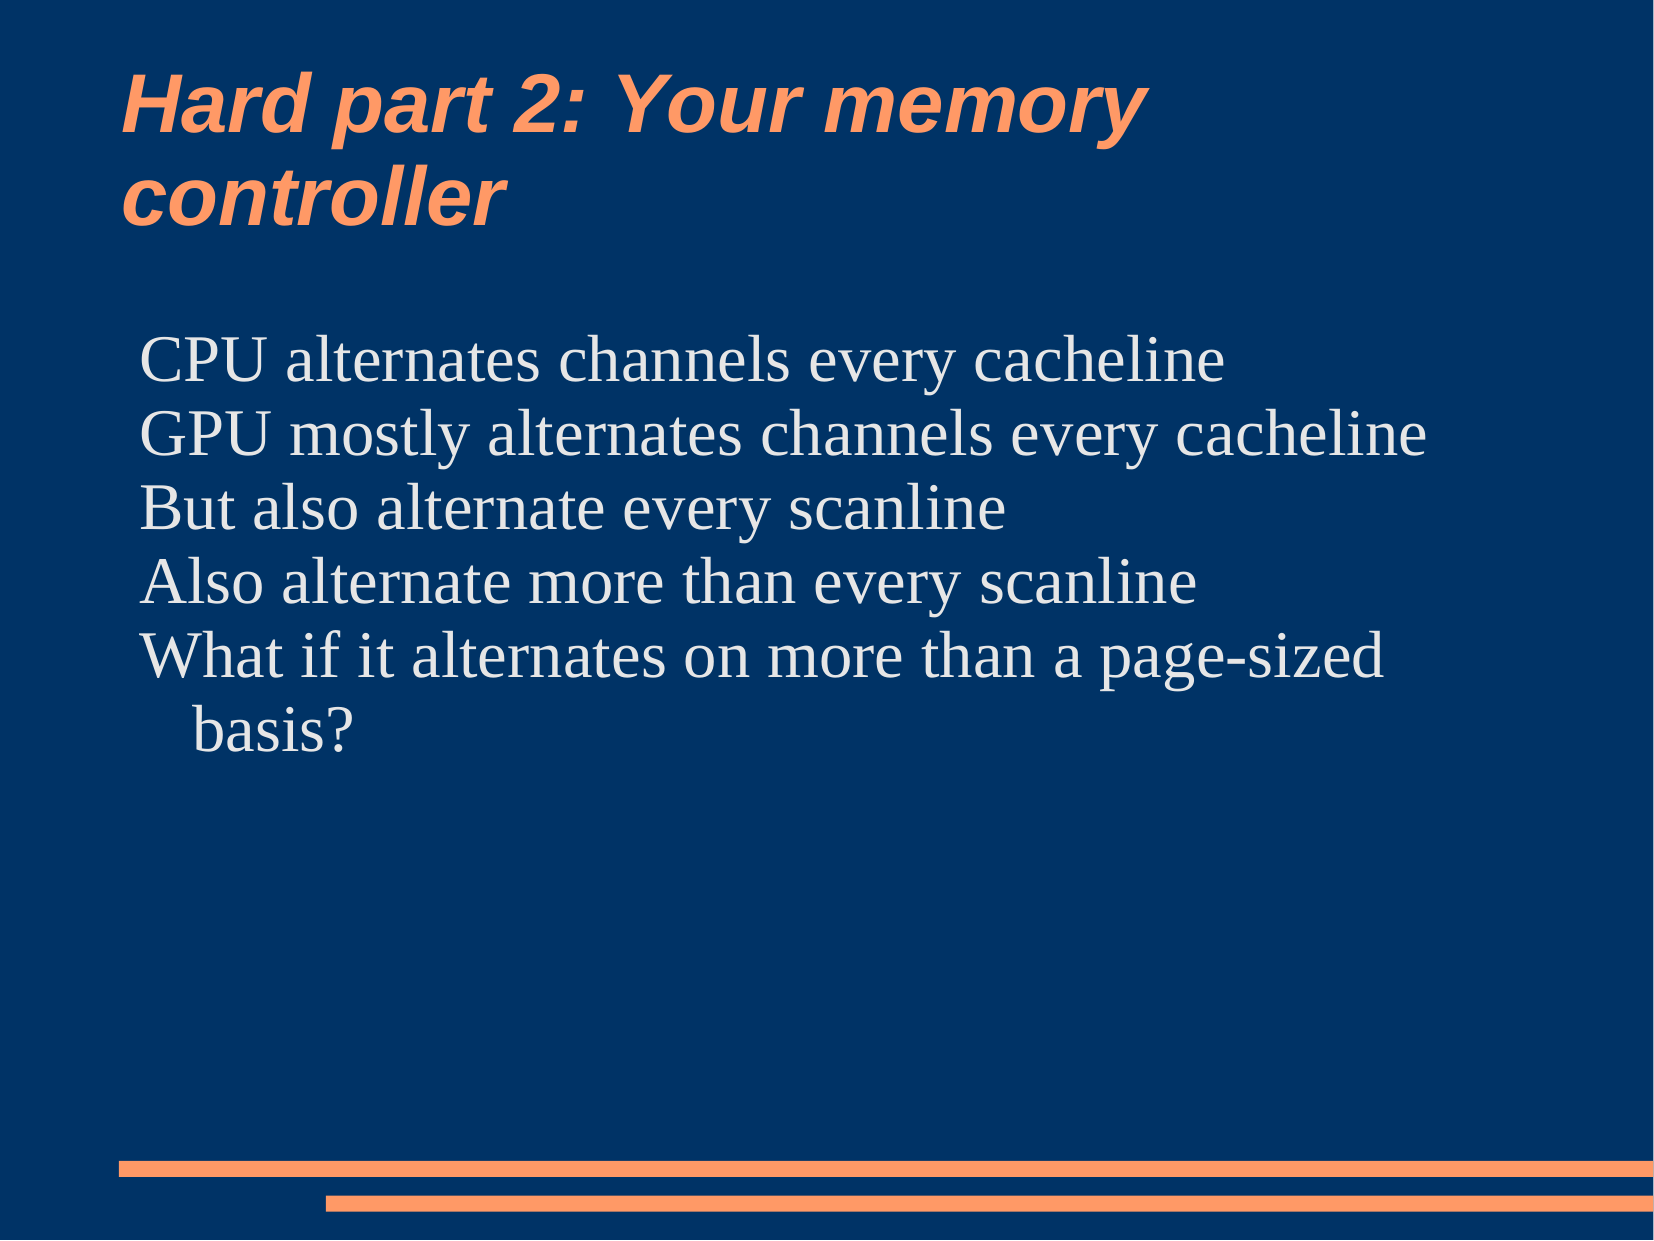

# Hard part 2: Your memory controller
CPU alternates channels every cacheline
GPU mostly alternates channels every cacheline
But also alternate every scanline
Also alternate more than every scanline
What if it alternates on more than a page-sized basis?